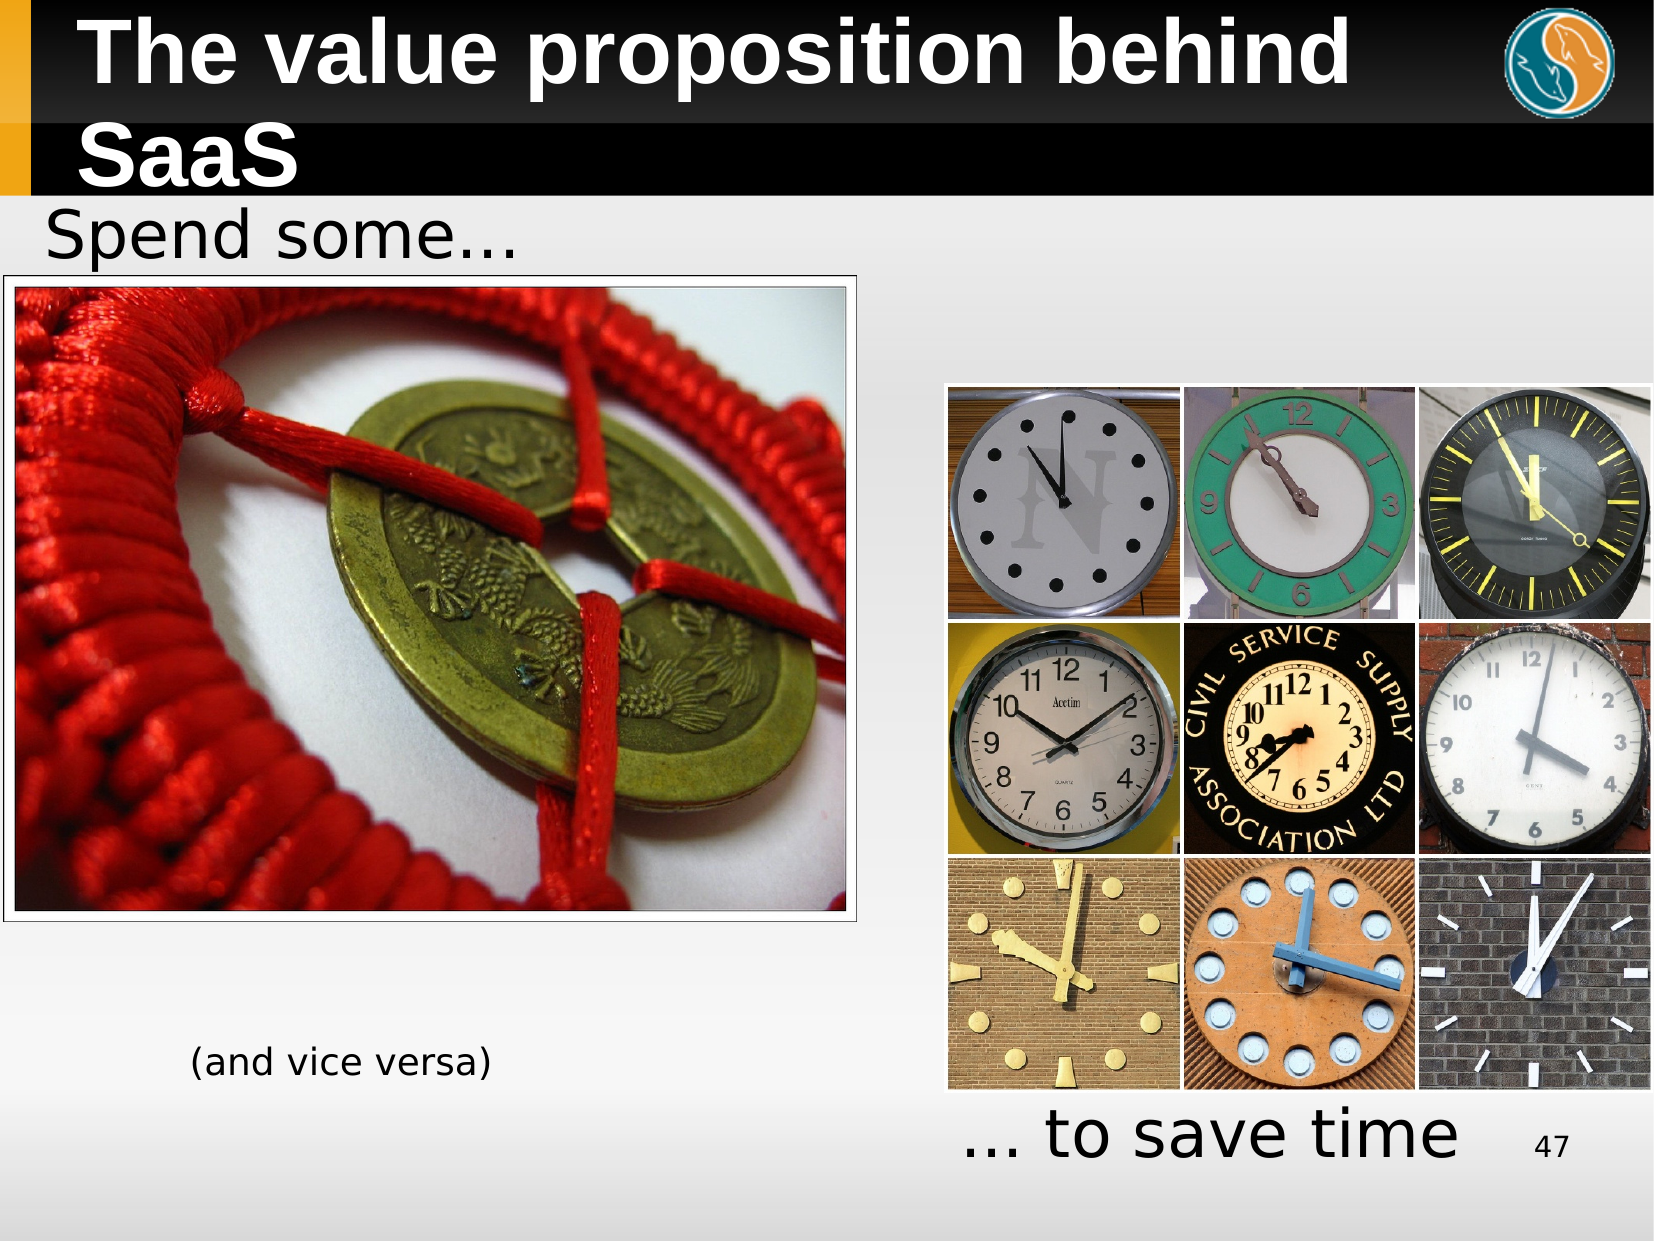

# The value proposition behind SaaS
Spend some...
(and vice versa)
... to save time
47